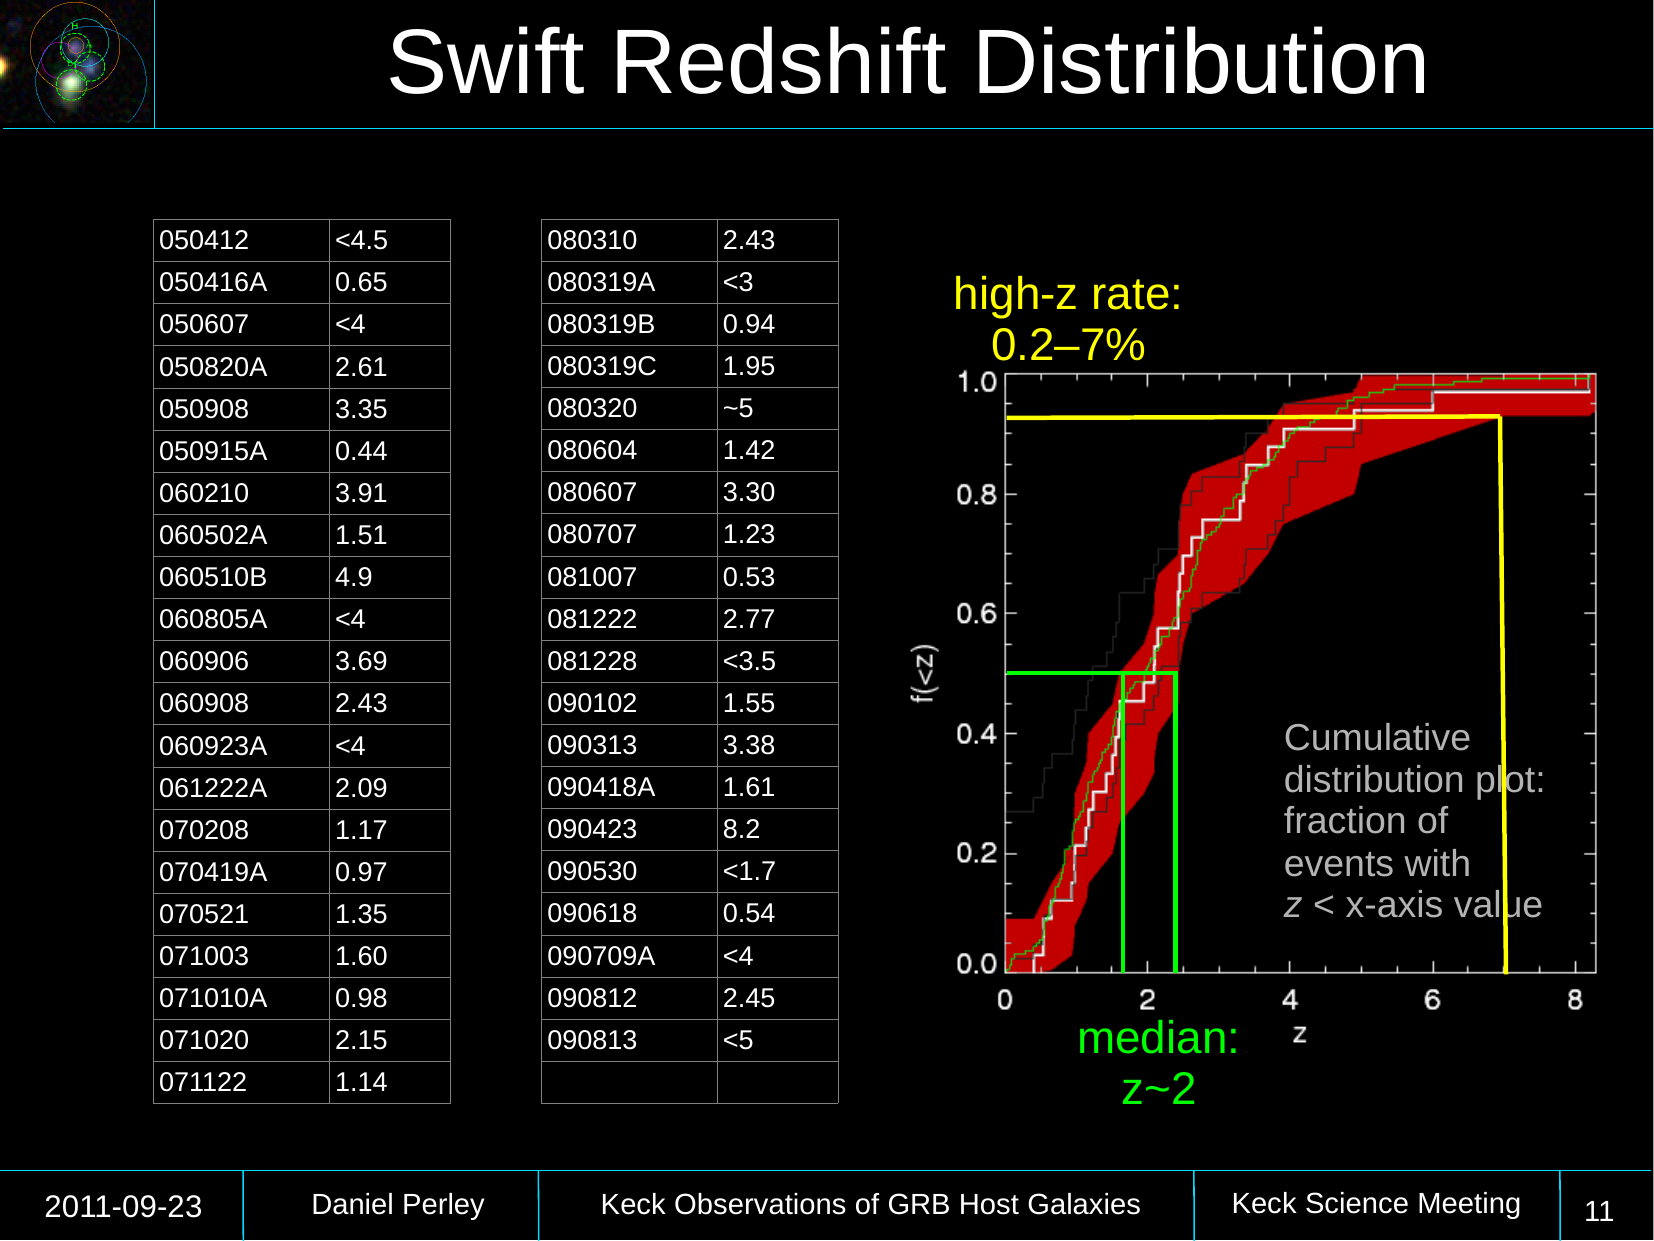

# Swift Redshift Distribution
| 080310 | 2.43 |
| --- | --- |
| 080319A | <3 |
| 080319B | 0.94 |
| 080319C | 1.95 |
| 080320 | ~5 |
| 080604 | 1.42 |
| 080607 | 3.30 |
| 080707 | 1.23 |
| 081007 | 0.53 |
| 081222 | 2.77 |
| 081228 | <3.5 |
| 090102 | 1.55 |
| 090313 | 3.38 |
| 090418A | 1.61 |
| 090423 | 8.2 |
| 090530 | <1.7 |
| 090618 | 0.54 |
| 090709A | <4 |
| 090812 | 2.45 |
| 090813 | <5 |
| | |
| 050412 | <4.5 |
| --- | --- |
| 050416A | 0.65 |
| 050607 | <4 |
| 050820A | 2.61 |
| 050908 | 3.35 |
| 050915A | 0.44 |
| 060210 | 3.91 |
| 060502A | 1.51 |
| 060510B | 4.9 |
| 060805A | <4 |
| 060906 | 3.69 |
| 060908 | 2.43 |
| 060923A | <4 |
| 061222A | 2.09 |
| 070208 | 1.17 |
| 070419A | 0.97 |
| 070521 | 1.35 |
| 071003 | 1.60 |
| 071010A | 0.98 |
| 071020 | 2.15 |
| 071122 | 1.14 |
high-z rate: 0.2–7%
Cumulative distribution plot: fraction of events with
z < x-axis value
median: z~2
11